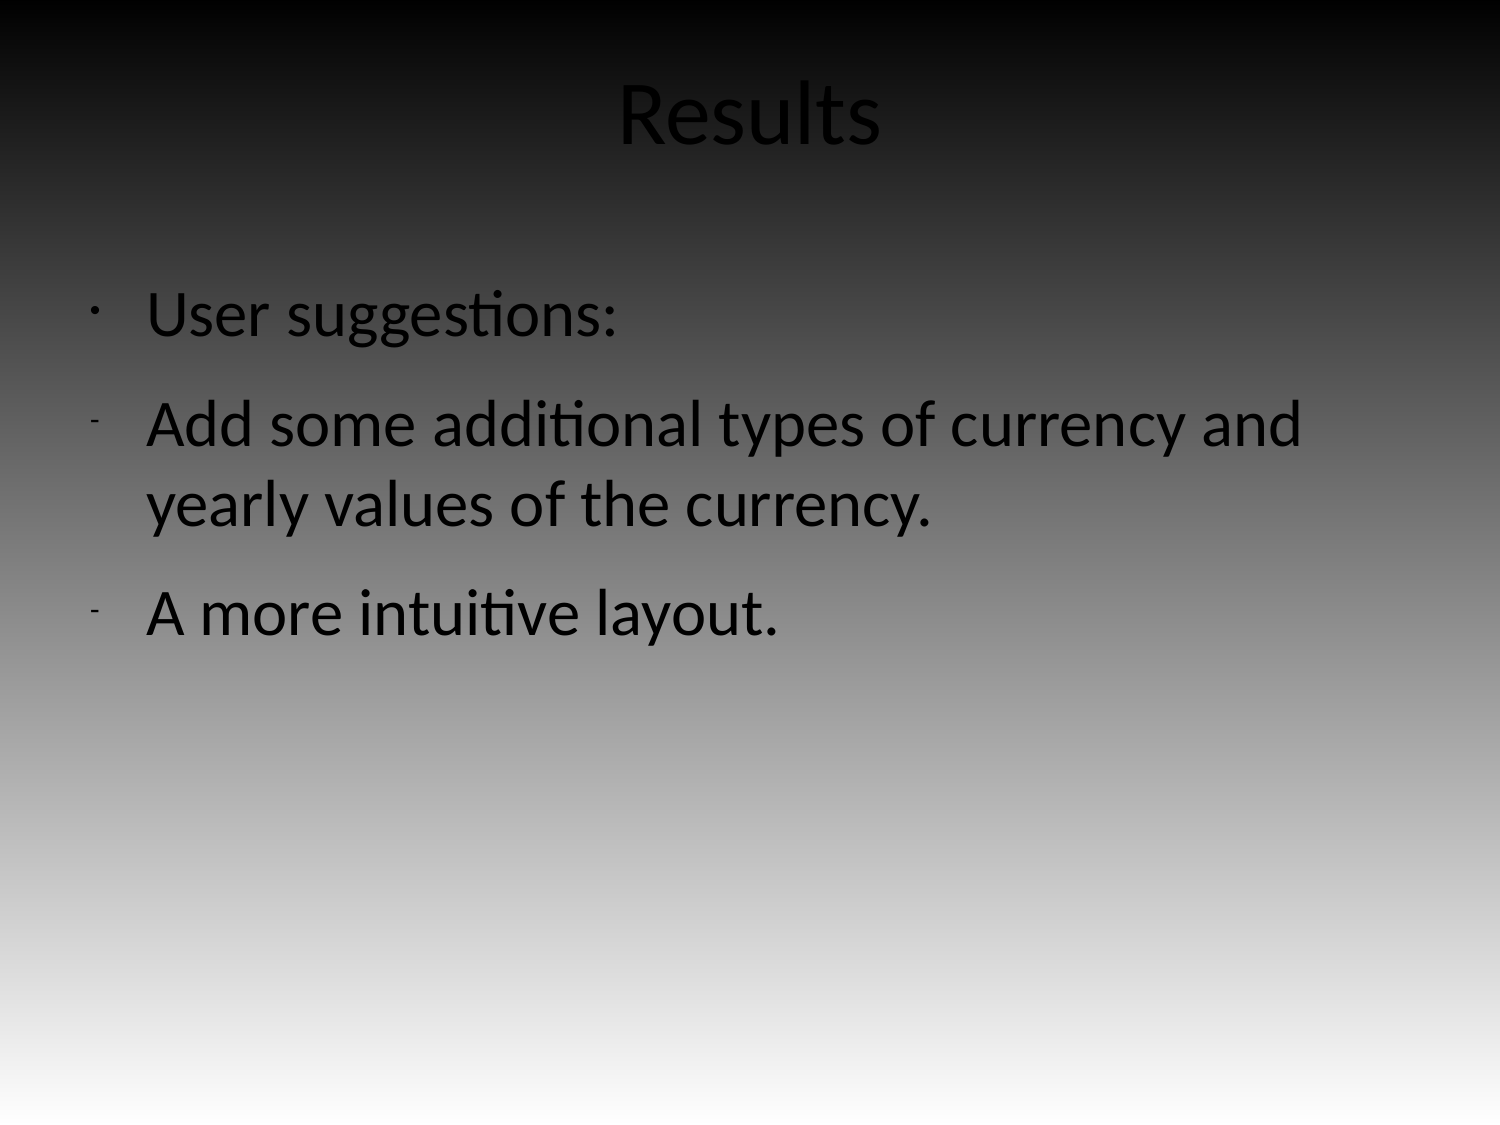

# Results
User suggestions:
Add some additional types of currency and yearly values of the currency.
A more intuitive layout.